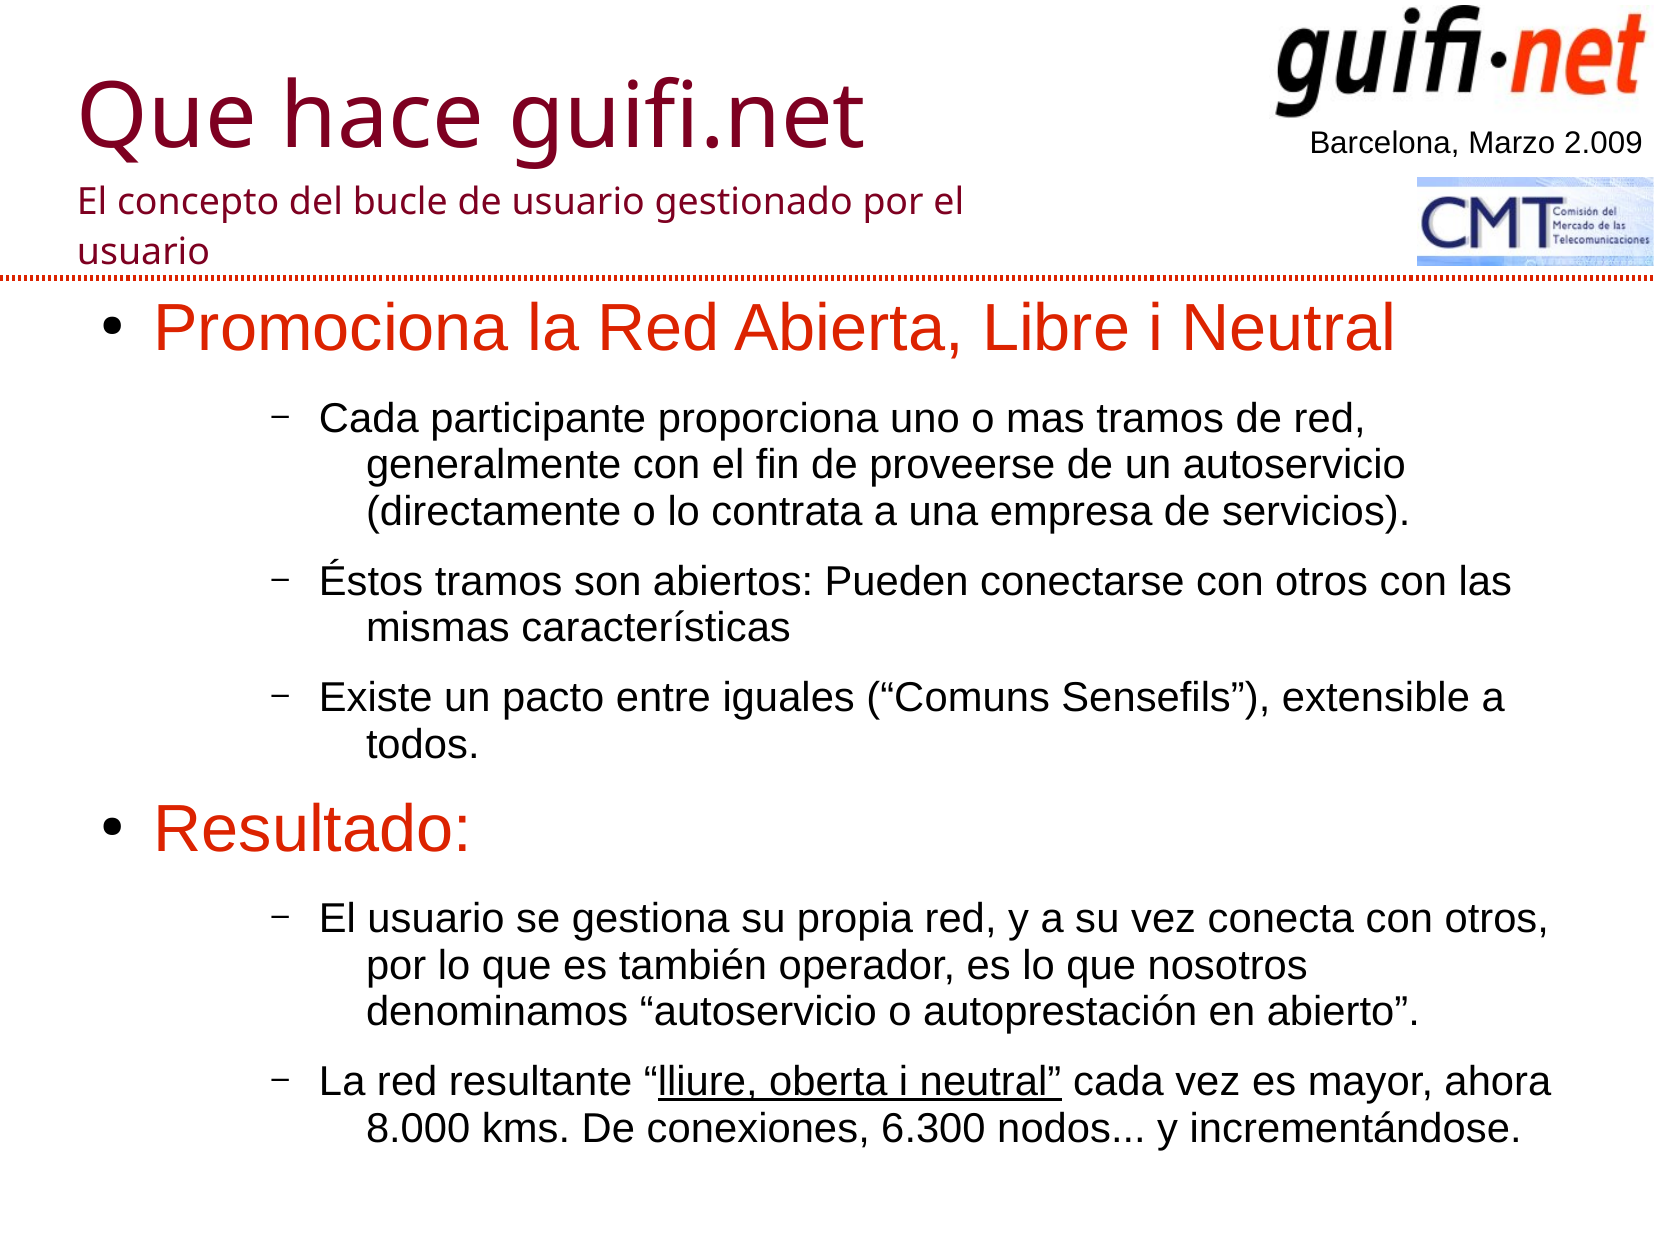

# Que hace guifi.net El concepto del bucle de usuario gestionado por el usuario
Promociona la Red Abierta, Libre i Neutral
Cada participante proporciona uno o mas tramos de red, generalmente con el fin de proveerse de un autoservicio (directamente o lo contrata a una empresa de servicios).
Éstos tramos son abiertos: Pueden conectarse con otros con las mismas características
Existe un pacto entre iguales (“Comuns Sensefils”), extensible a todos.
Resultado:
El usuario se gestiona su propia red, y a su vez conecta con otros, por lo que es también operador, es lo que nosotros denominamos “autoservicio o autoprestación en abierto”.
La red resultante “lliure, oberta i neutral” cada vez es mayor, ahora 8.000 kms. De conexiones, 6.300 nodos... y incrementándose.